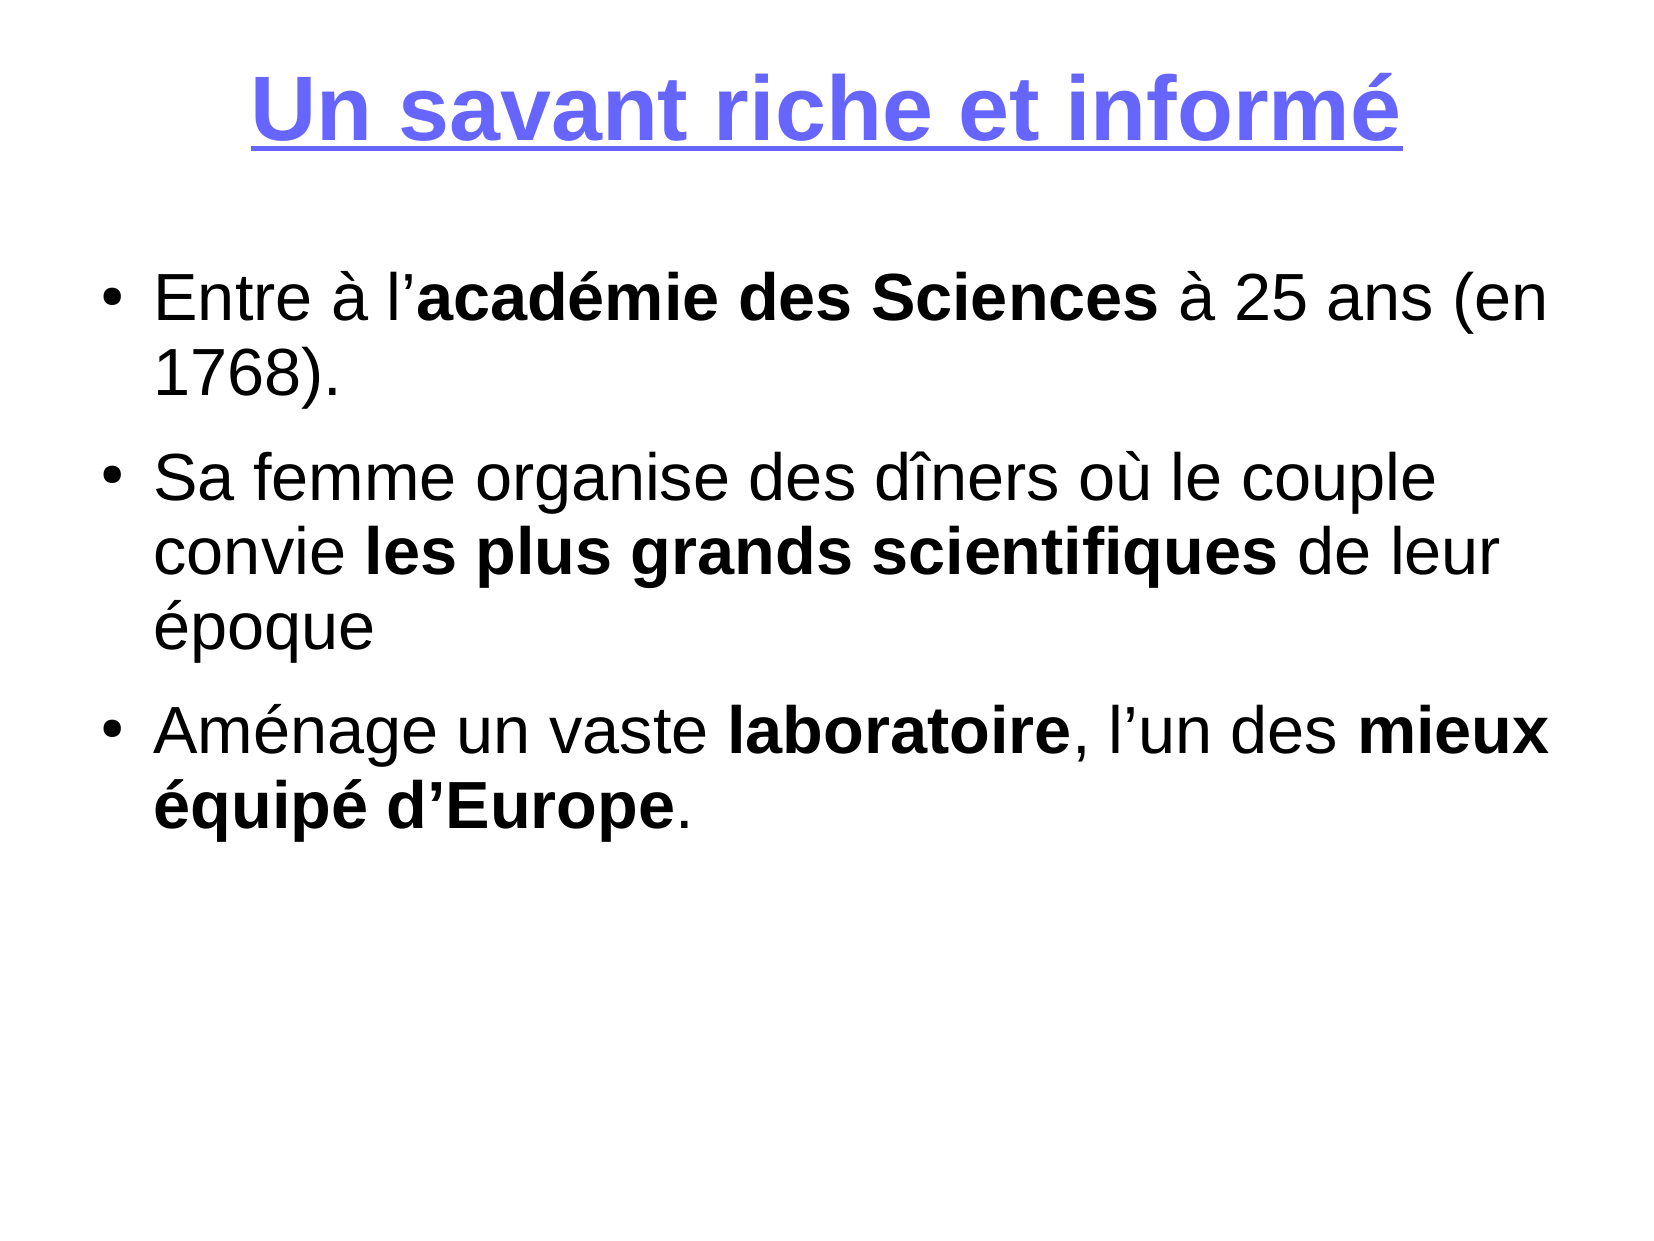

# Un savant riche et informé
Entre à l’académie des Sciences à 25 ans (en 1768).
Sa femme organise des dîners où le couple convie les plus grands scientifiques de leur époque
Aménage un vaste laboratoire, l’un des mieux équipé d’Europe.